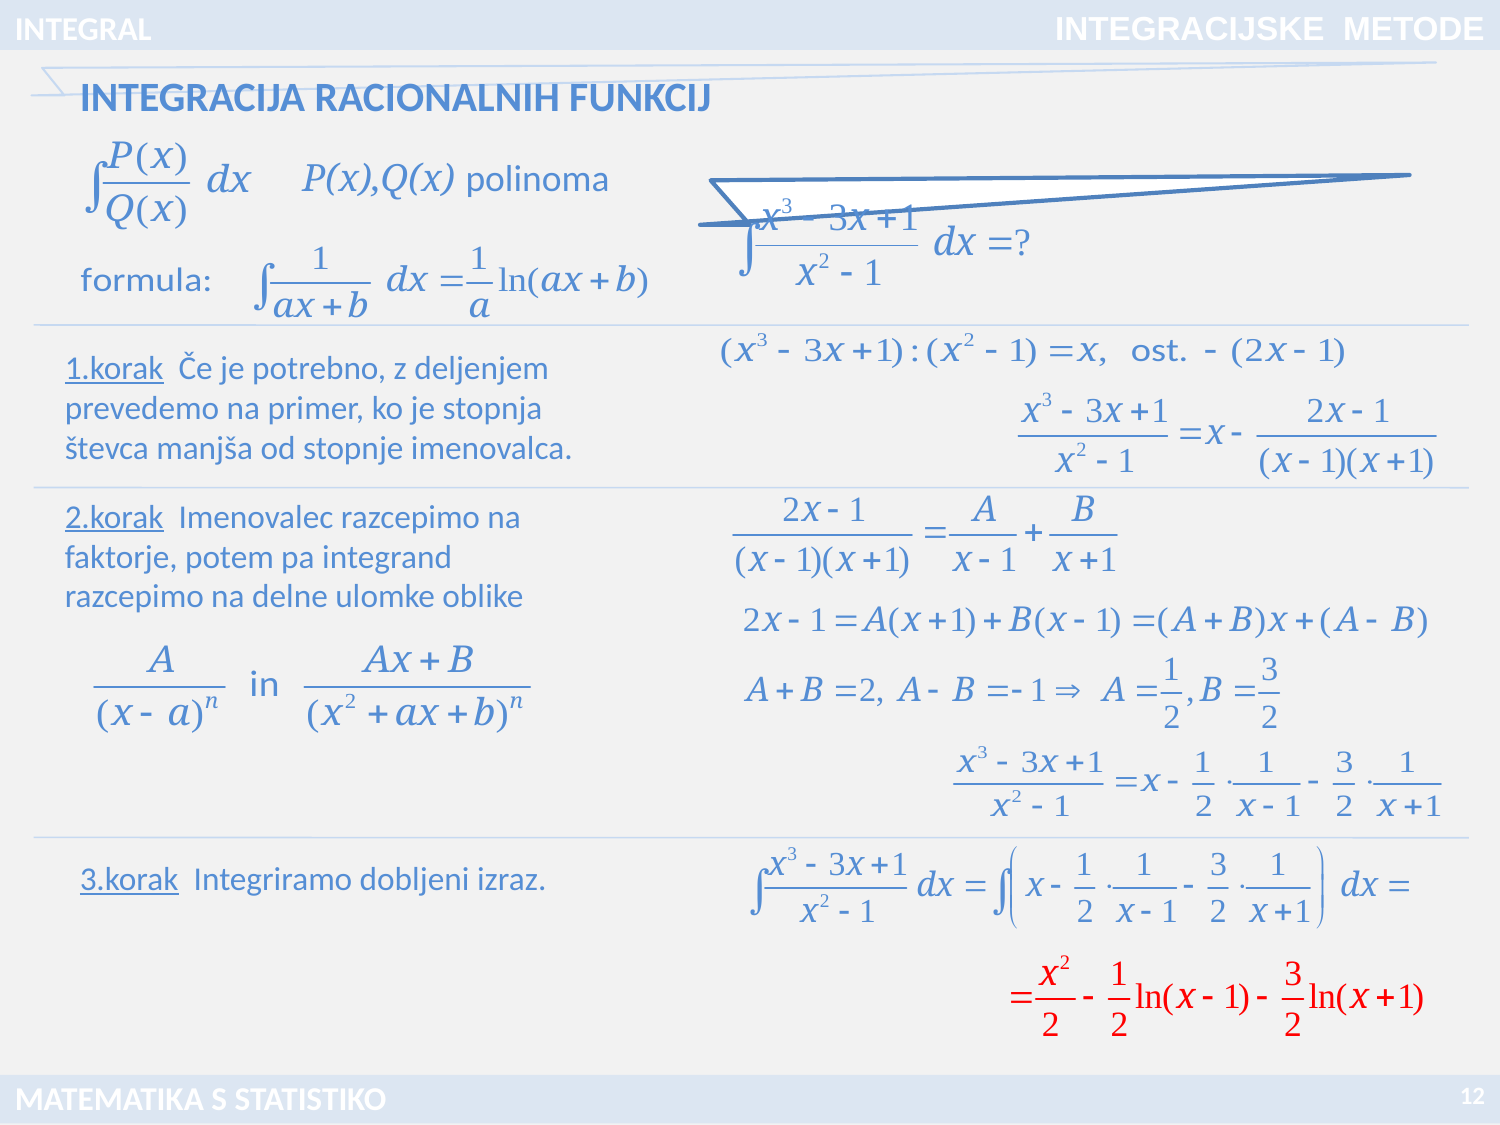

INTEGRAL
INTEGRACIJSKE METODE
INTEGRACIJA RACIONALNIH FUNKCIJ
P(x),Q(x) polinoma
1.korak Če je potrebno, z deljenjem prevedemo na primer, ko je stopnja števca manjša od stopnje imenovalca.
2.korak Imenovalec razcepimo na faktorje, potem pa integrand razcepimo na delne ulomke oblike
3.korak Integriramo dobljeni izraz.
MATEMATIKA S STATISTIKO